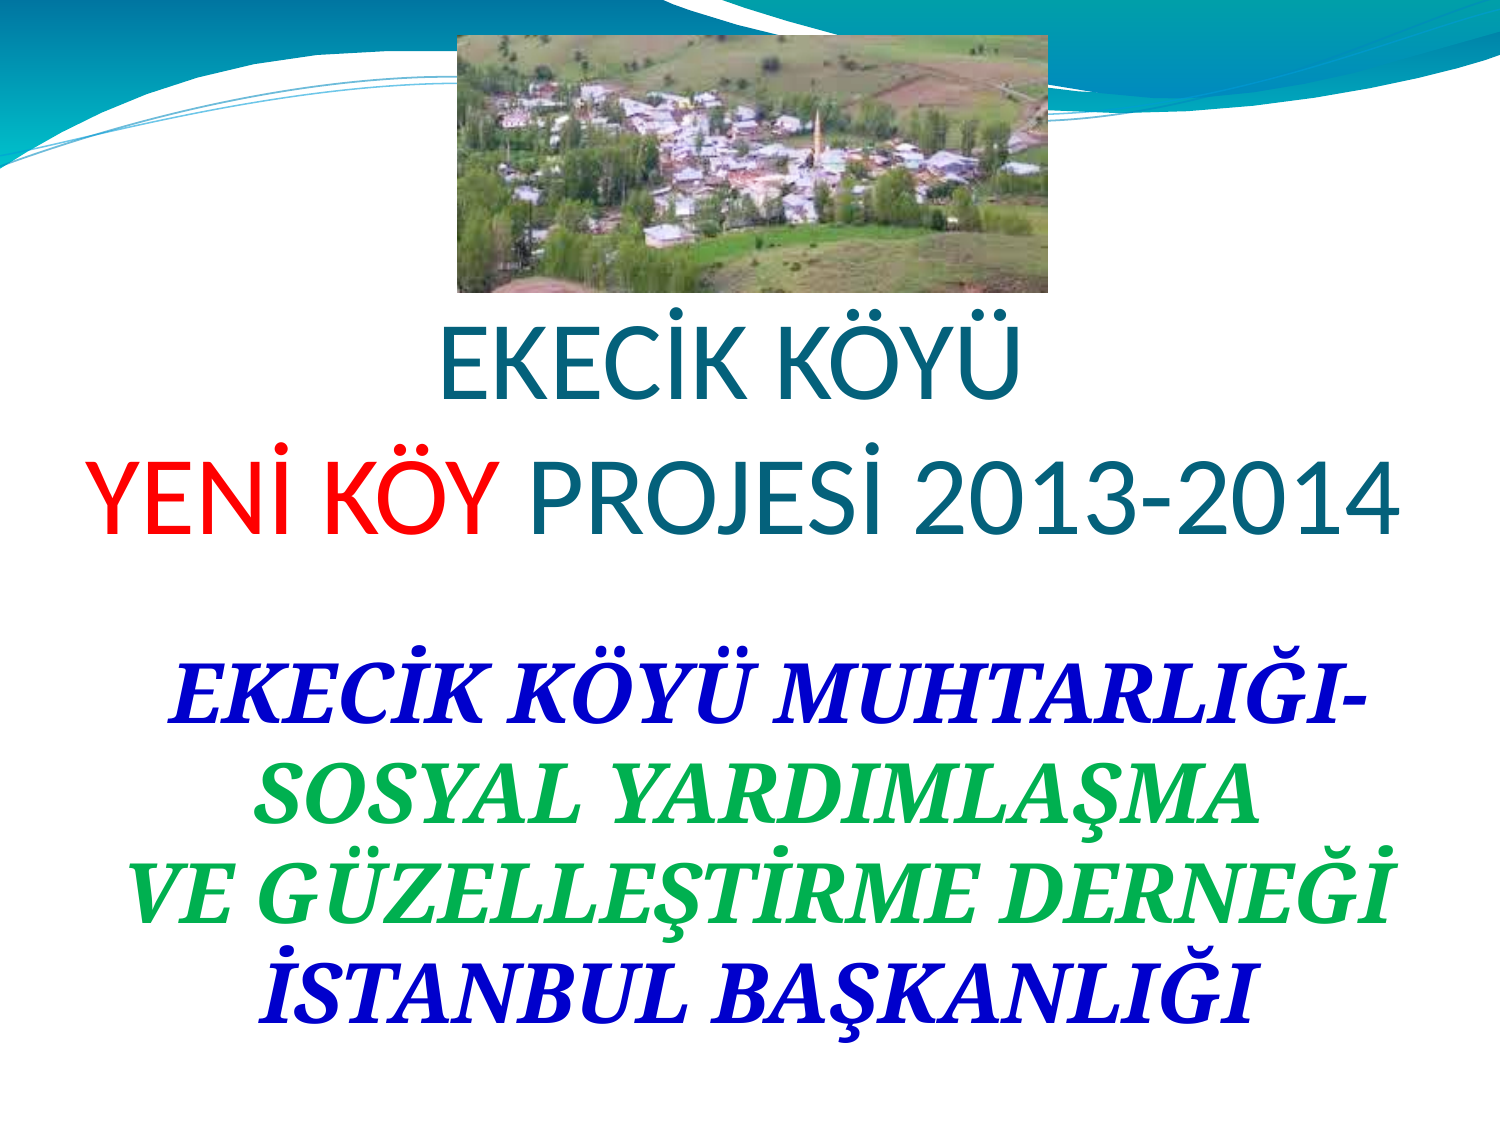

# EKECİK KÖYÜ YENİ KÖY PROJESİ 2013-2014
EKECİK KÖYÜ MUHTARLIĞI-
SOSYAL YARDIMLAŞMA
VE GÜZELLEŞTİRME DERNEĞİ
İSTANBUL BAŞKANLIĞI